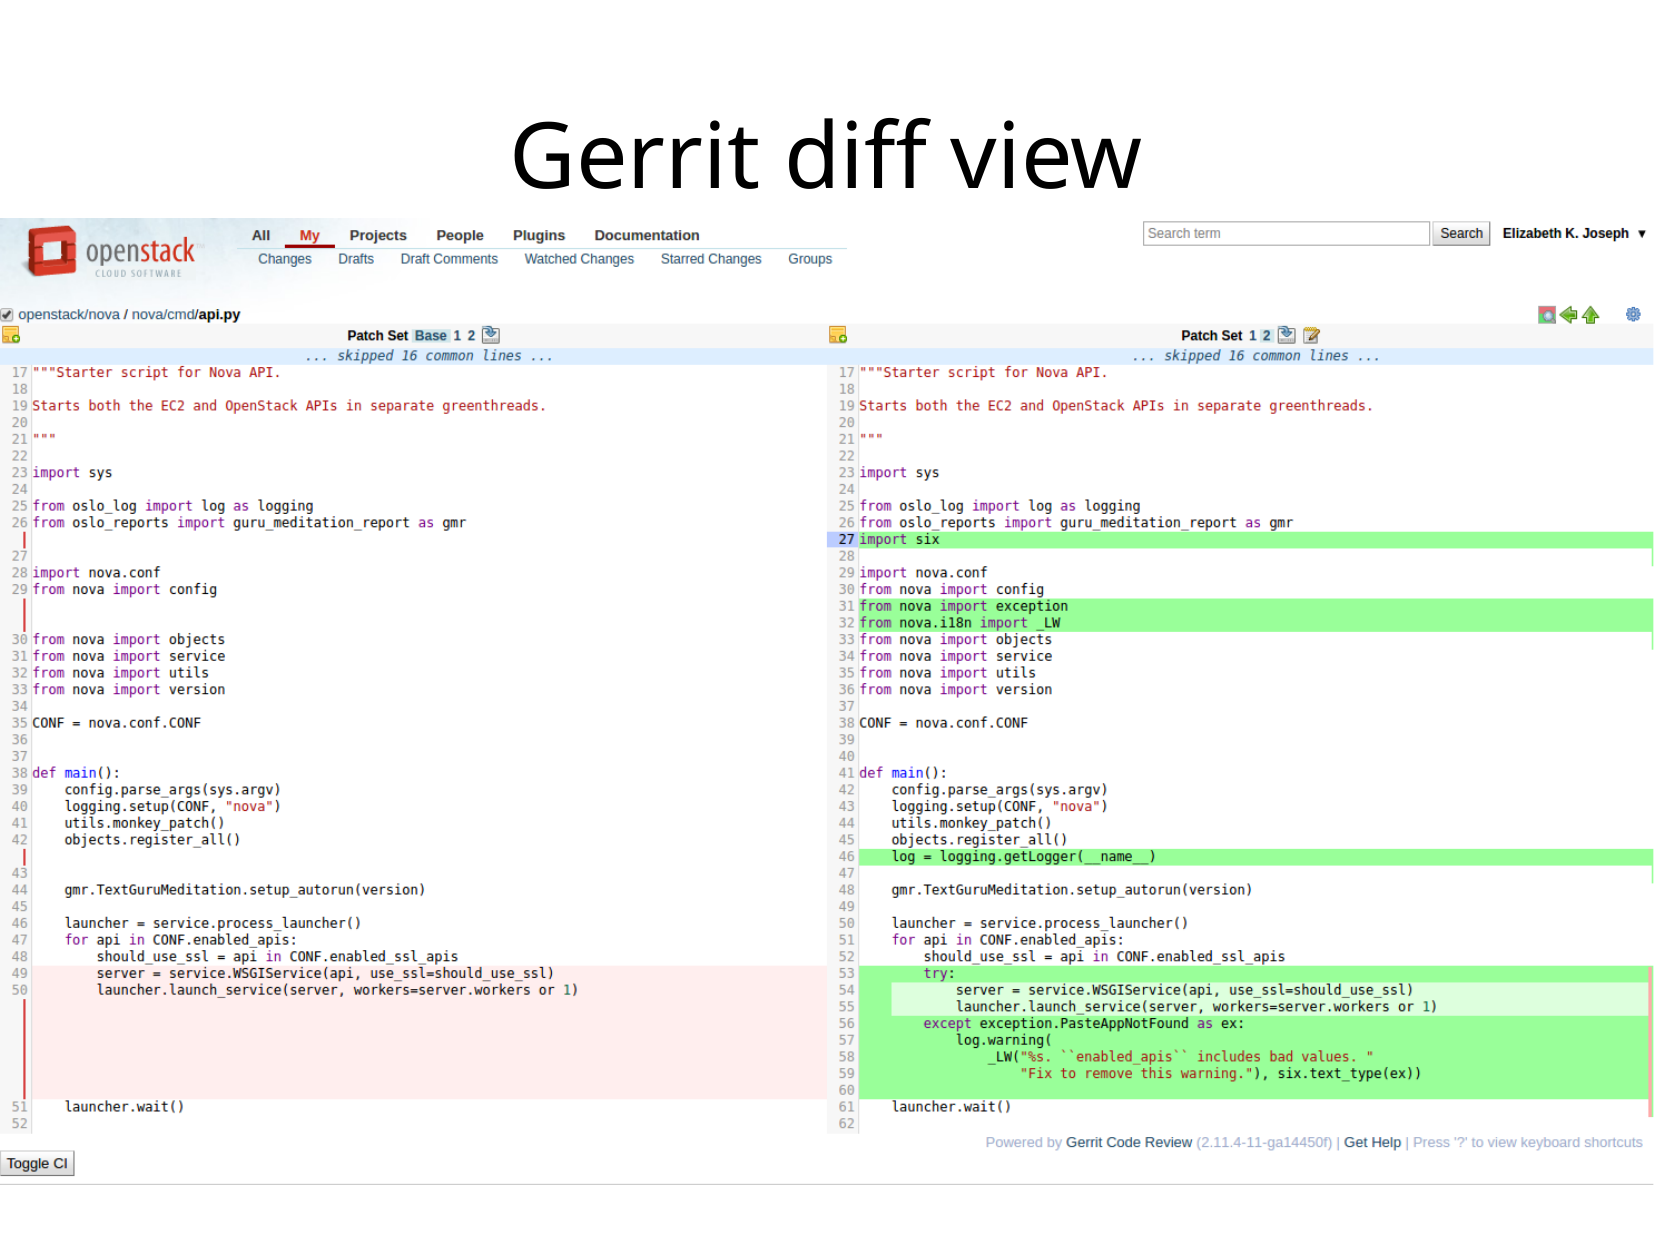

# Gerrit diff view
Elizabeth K. Joseph | @pleia2